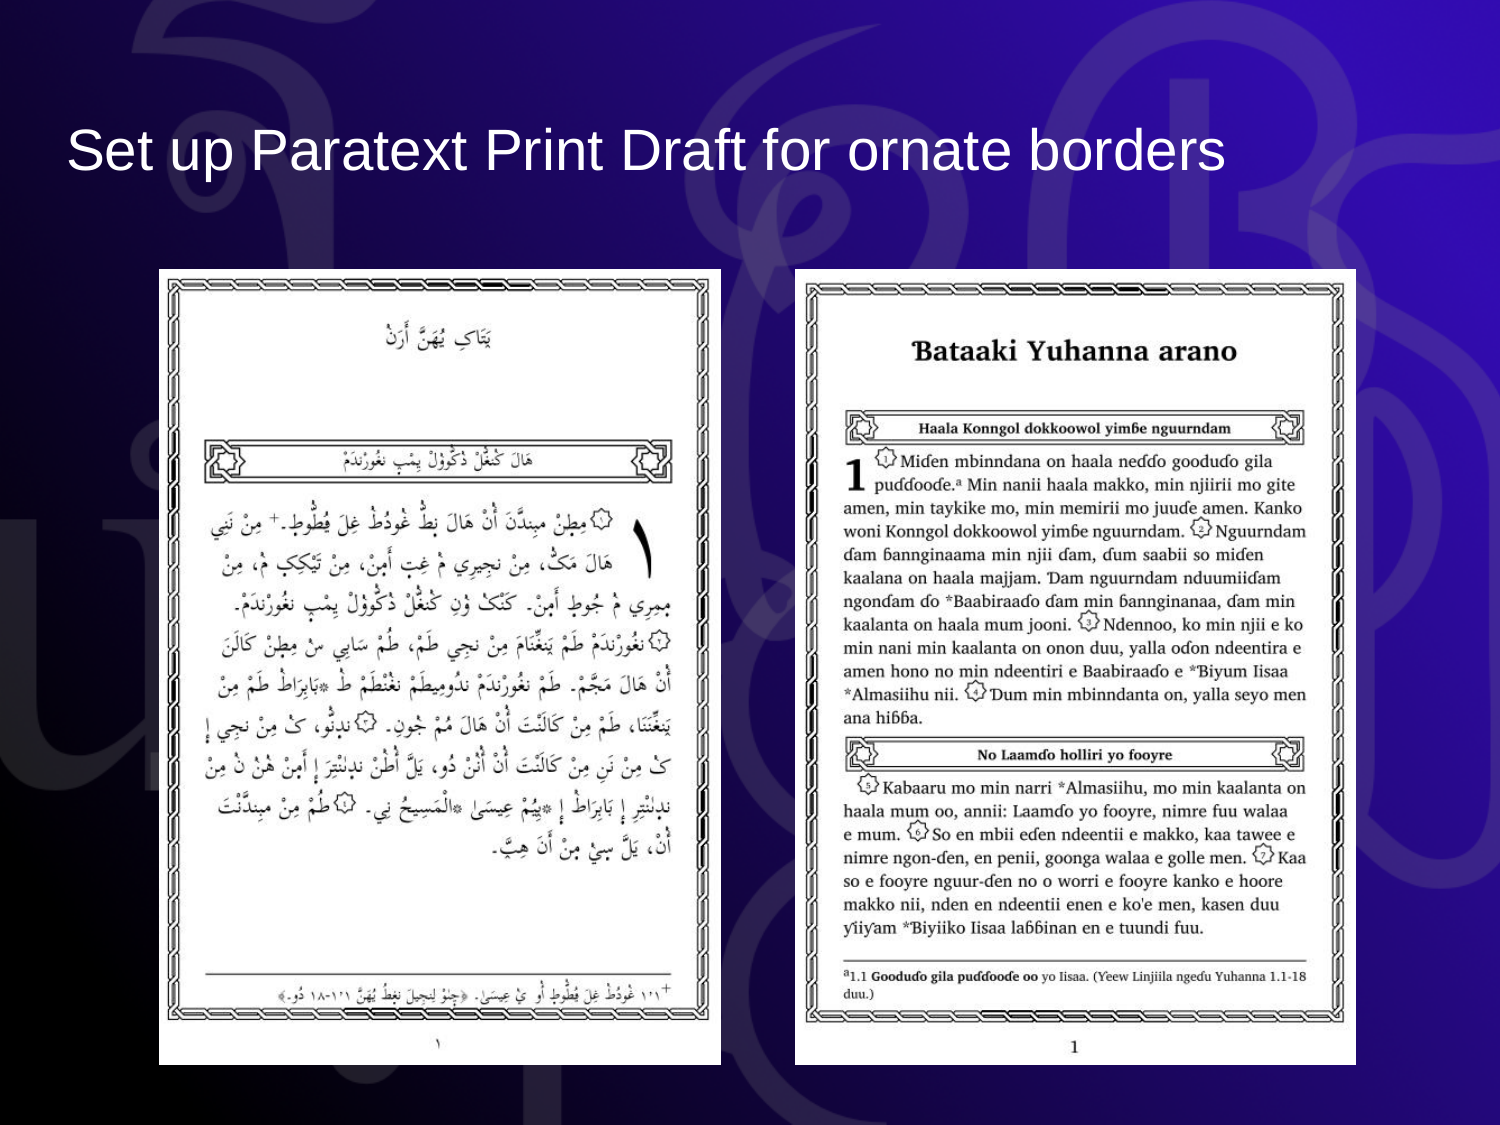

# Set up Paratext Print Draft for ornate borders